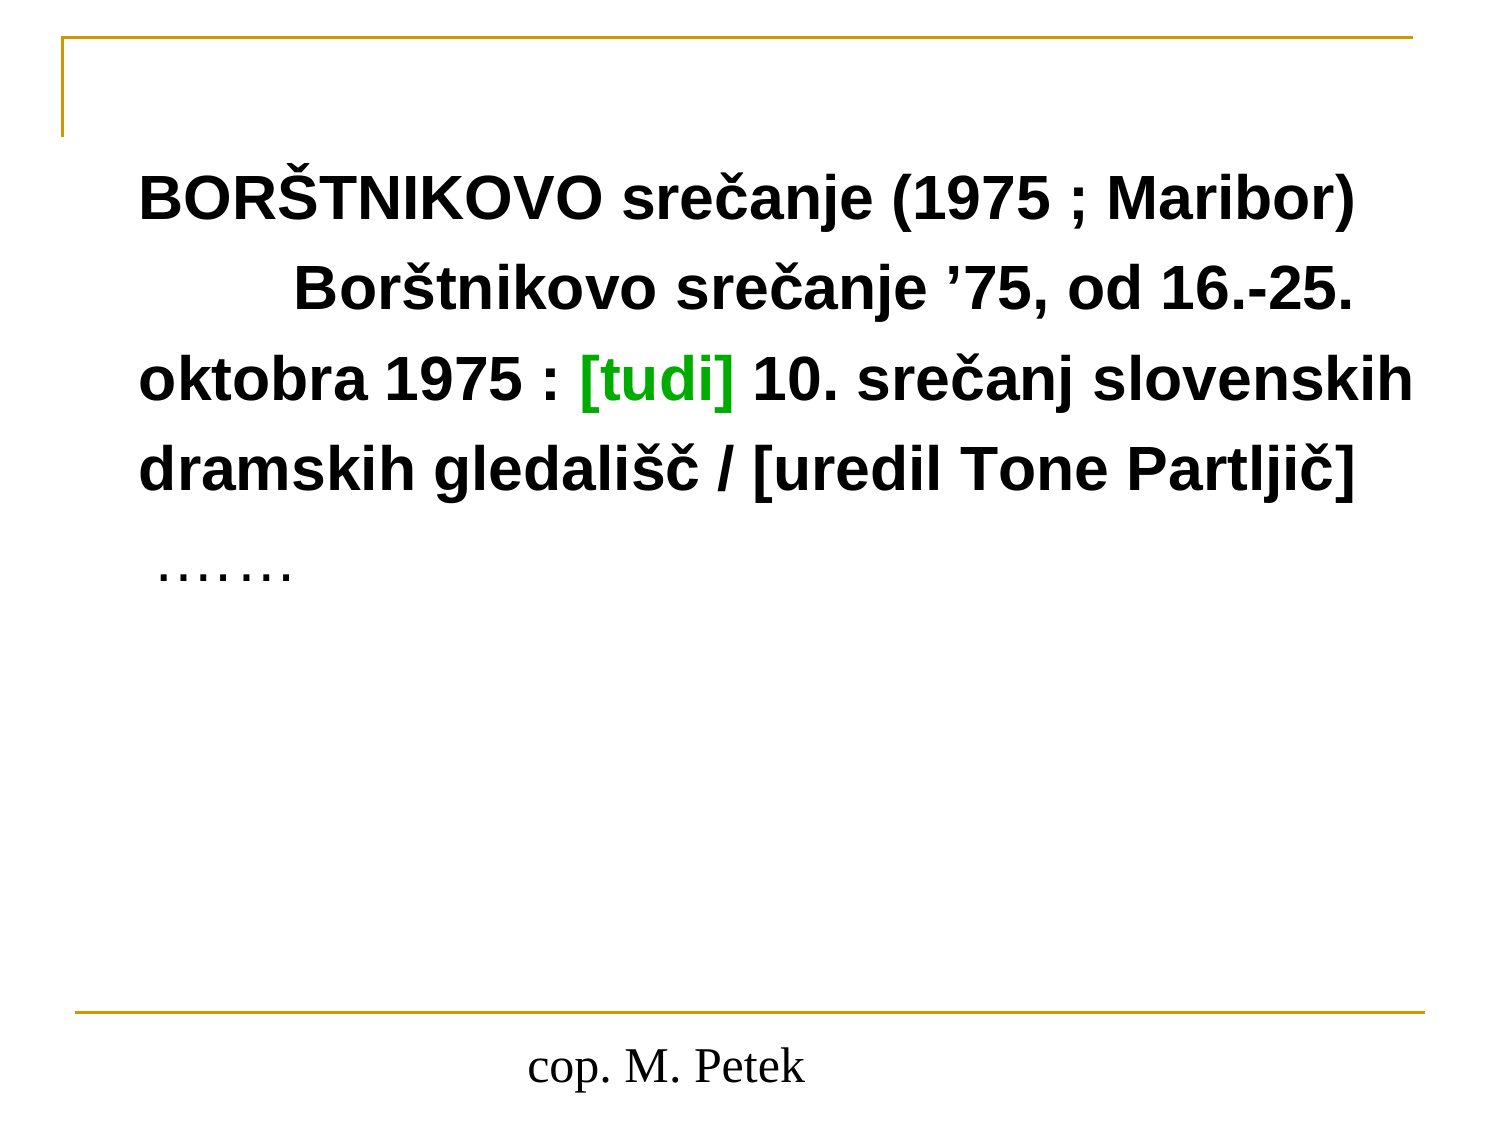

# BORŠTNIKOVO srečanje (1975 ; Maribor)
 Borštnikovo srečanje ’75, od 16.-25.
oktobra 1975 : [tudi] 10. srečanj slovenskih
dramskih gledališč / [uredil Tone Partljič]
 .……
cop. M. Petek